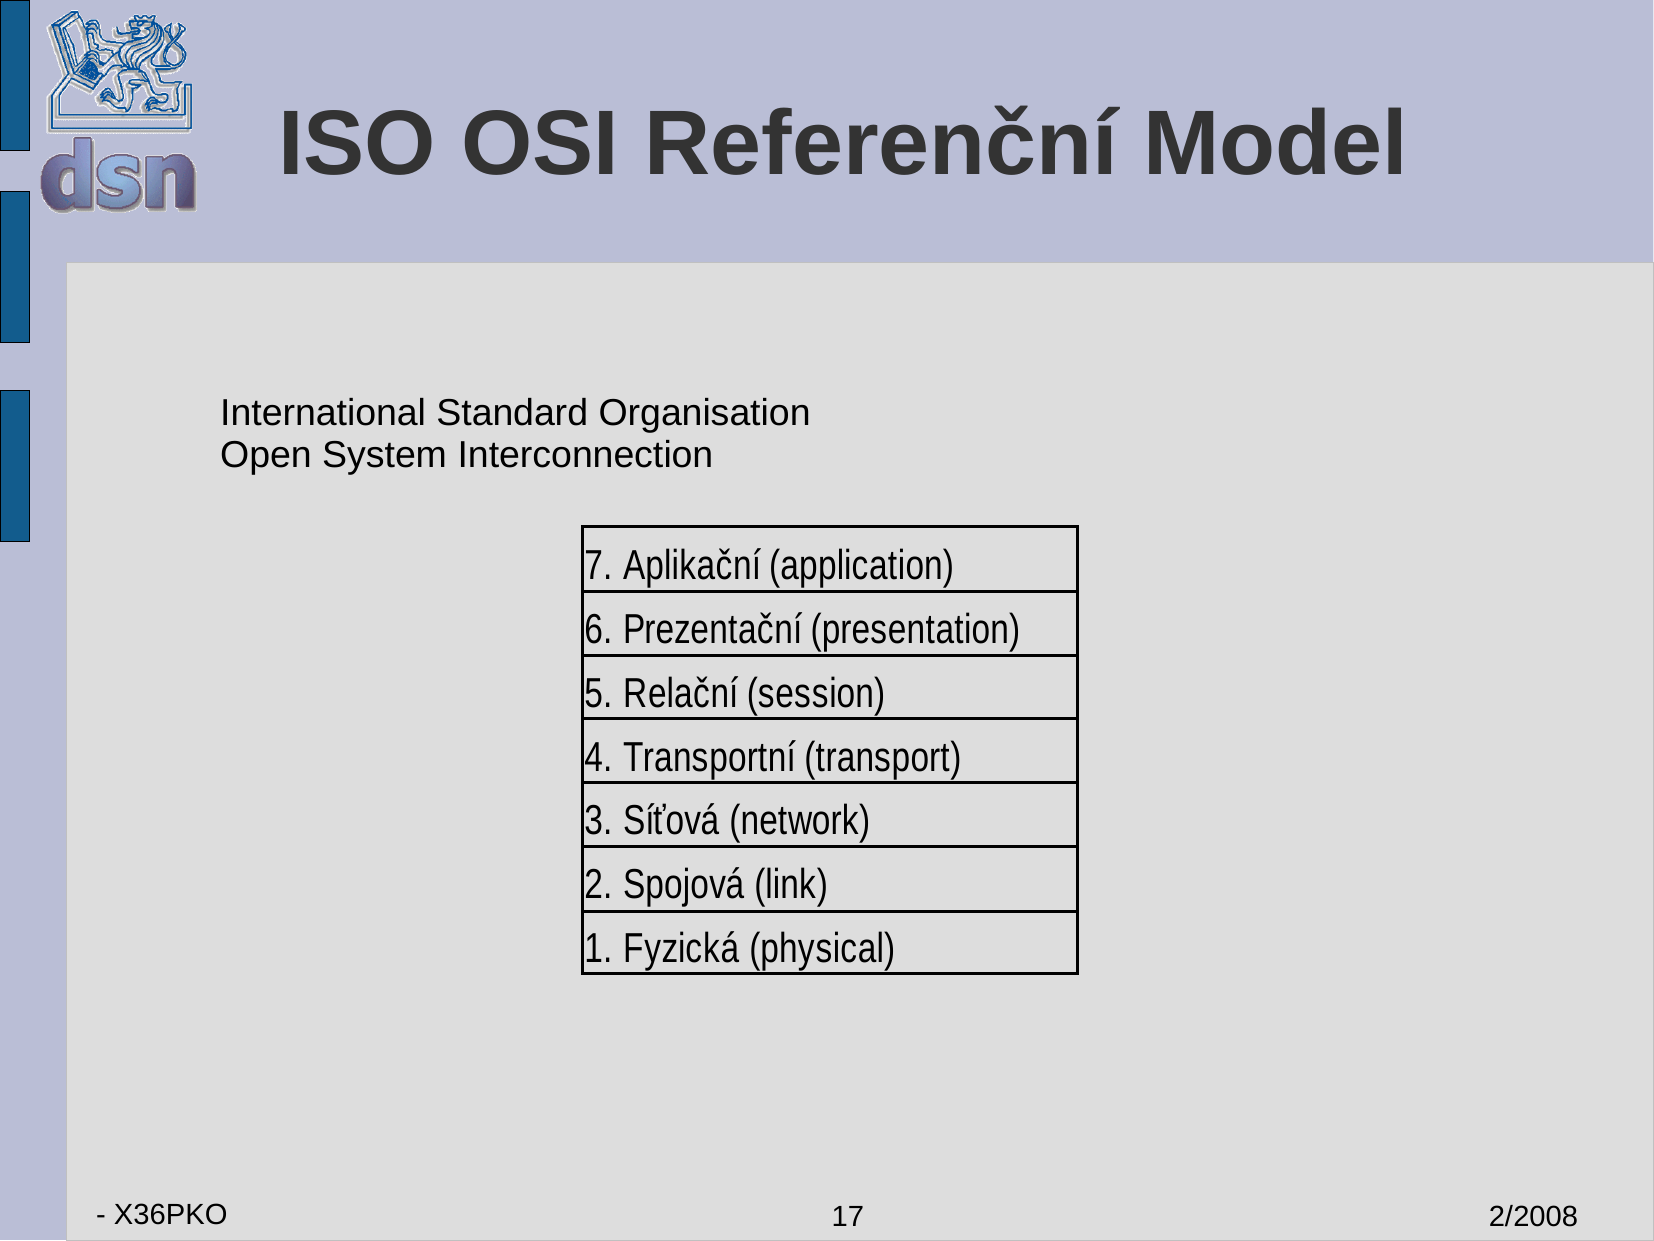

# ISO OSI Referenční Model
International Standard Organisation
Open System Interconnection